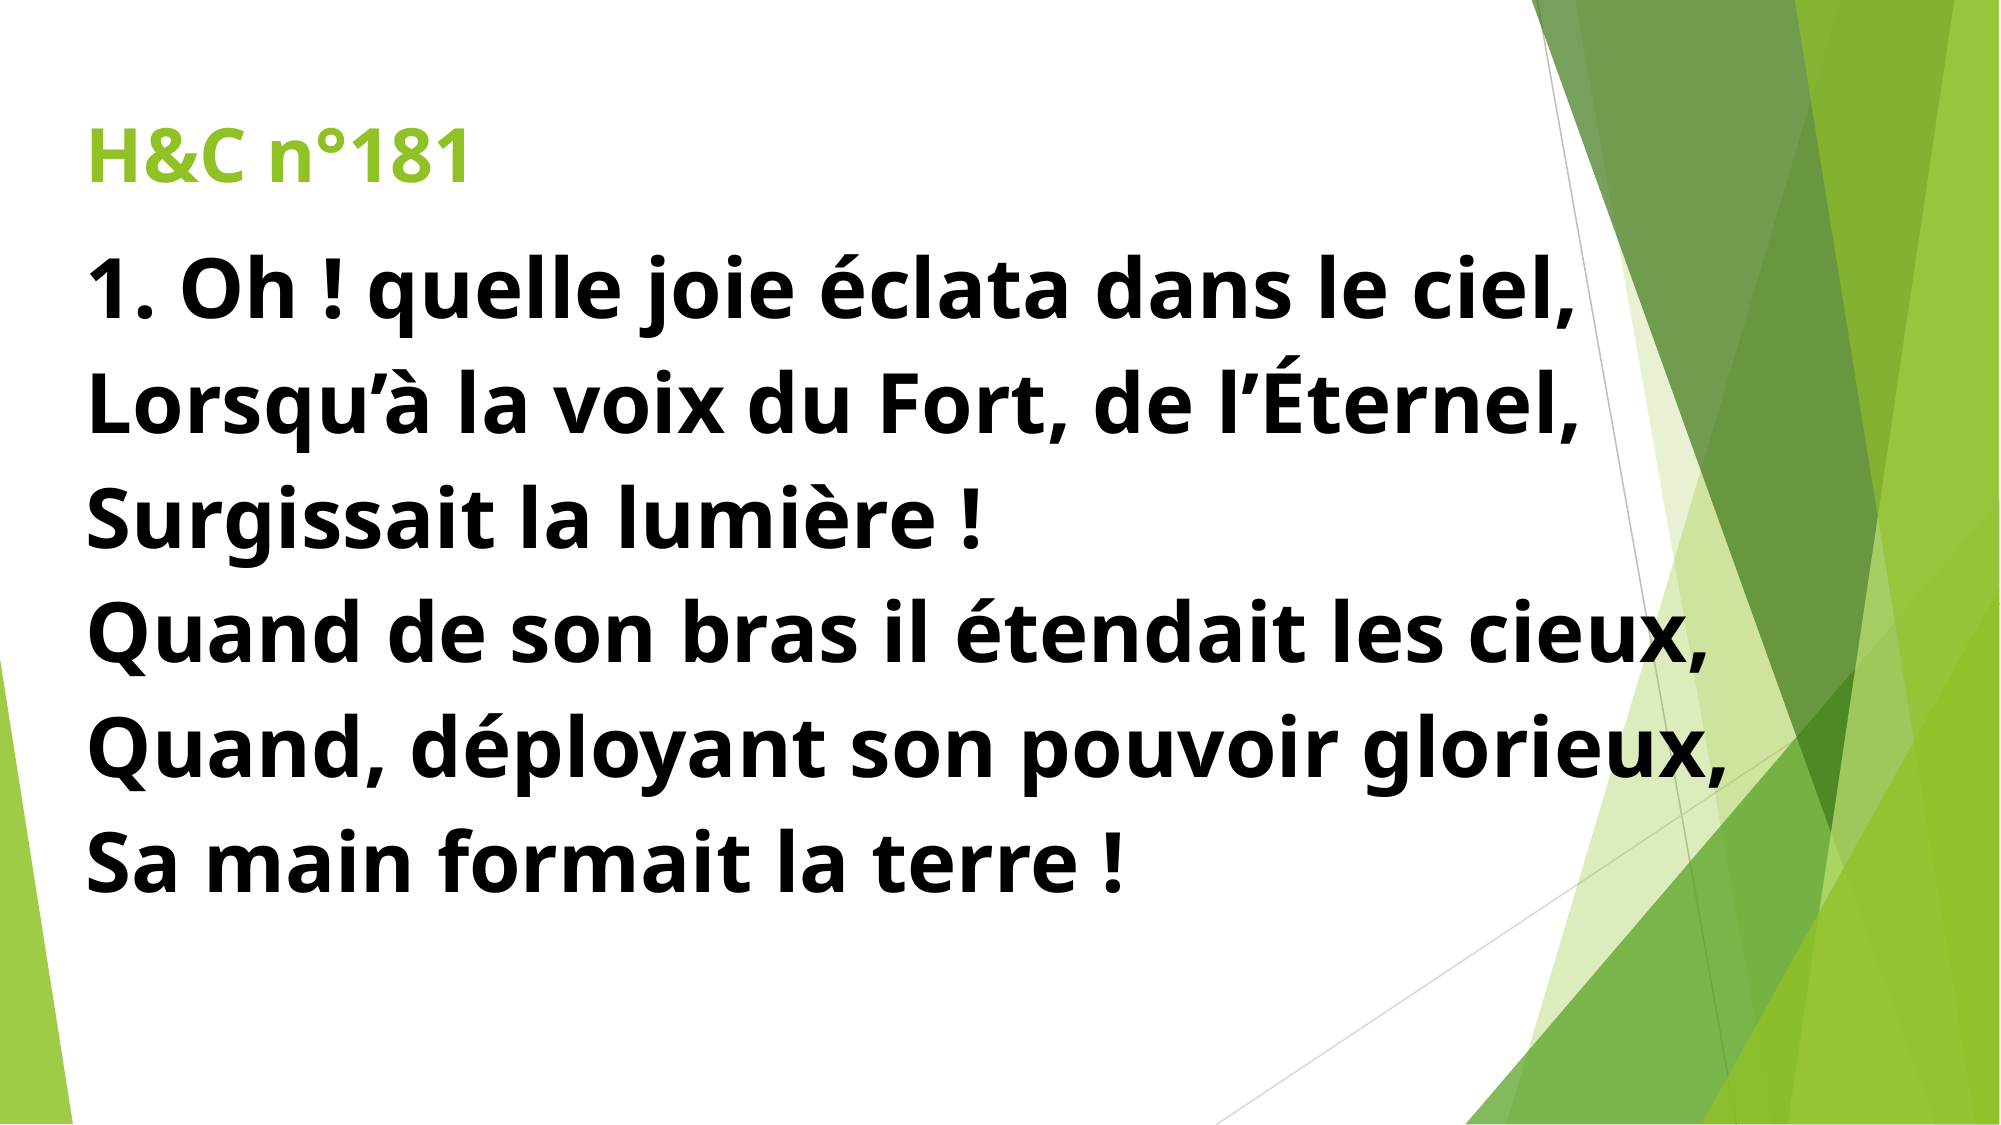

H&C n°181
1. Oh ! quelle joie éclata dans le ciel,
Lorsqu’à la voix du Fort, de l’Éternel,
Surgissait la lumière !
Quand de son bras il étendait les cieux,
Quand, déployant son pouvoir glorieux,
Sa main formait la terre !